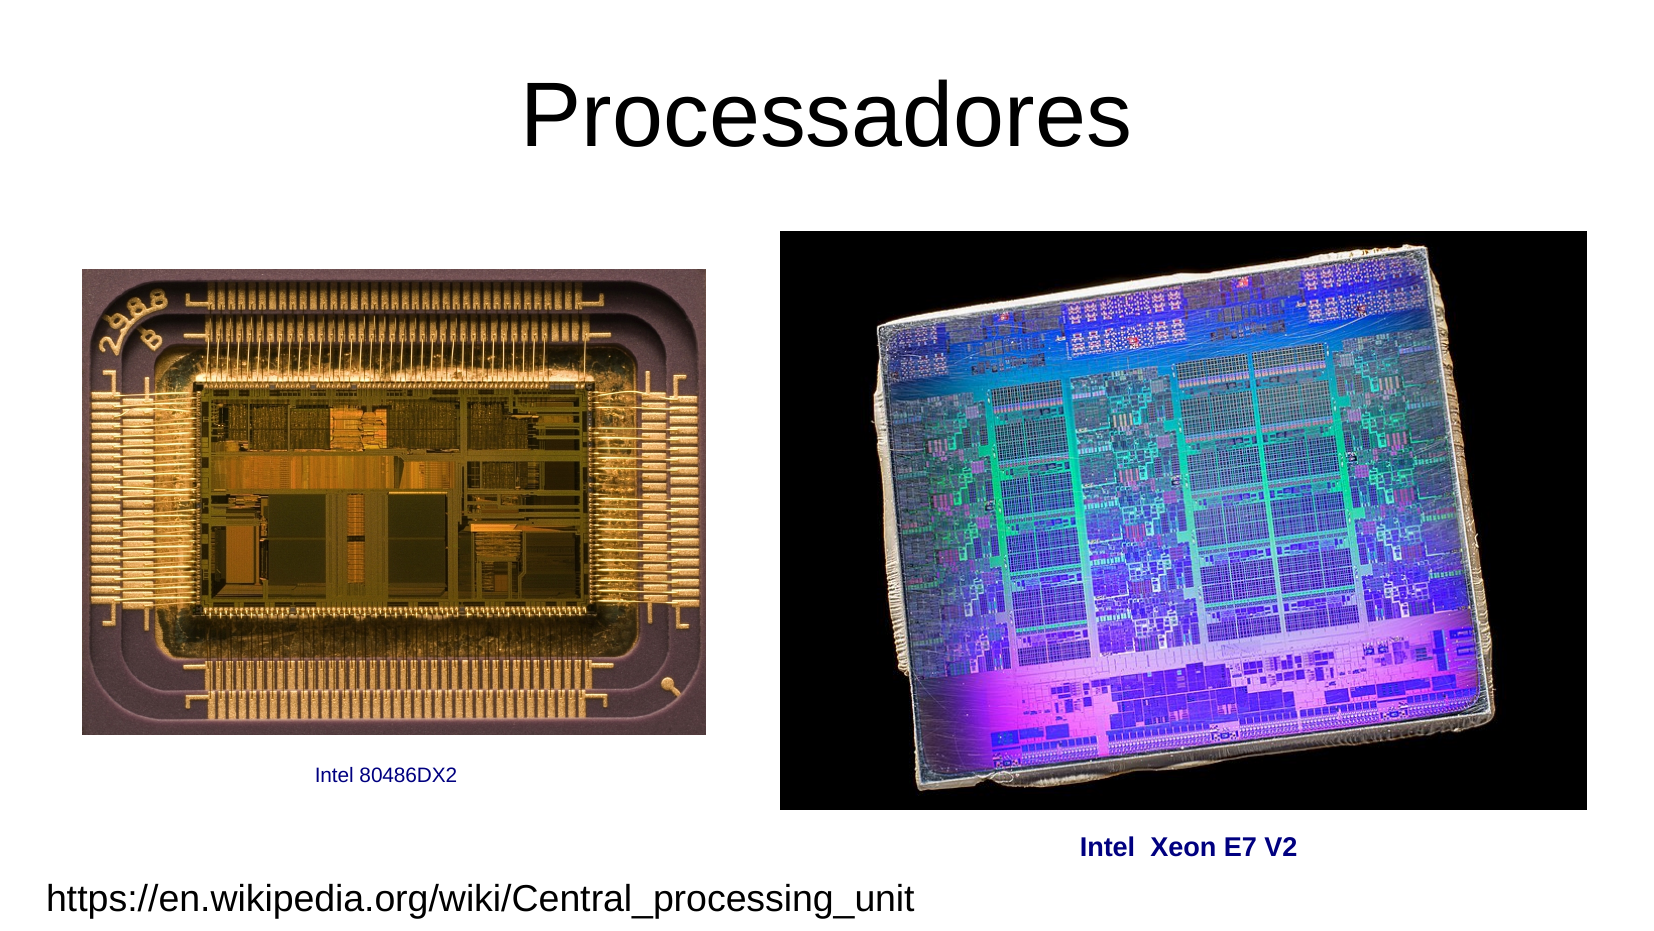

# Processadores
Intel 80486DX2
Intel Xeon E7 V2
https://en.wikipedia.org/wiki/Central_processing_unit